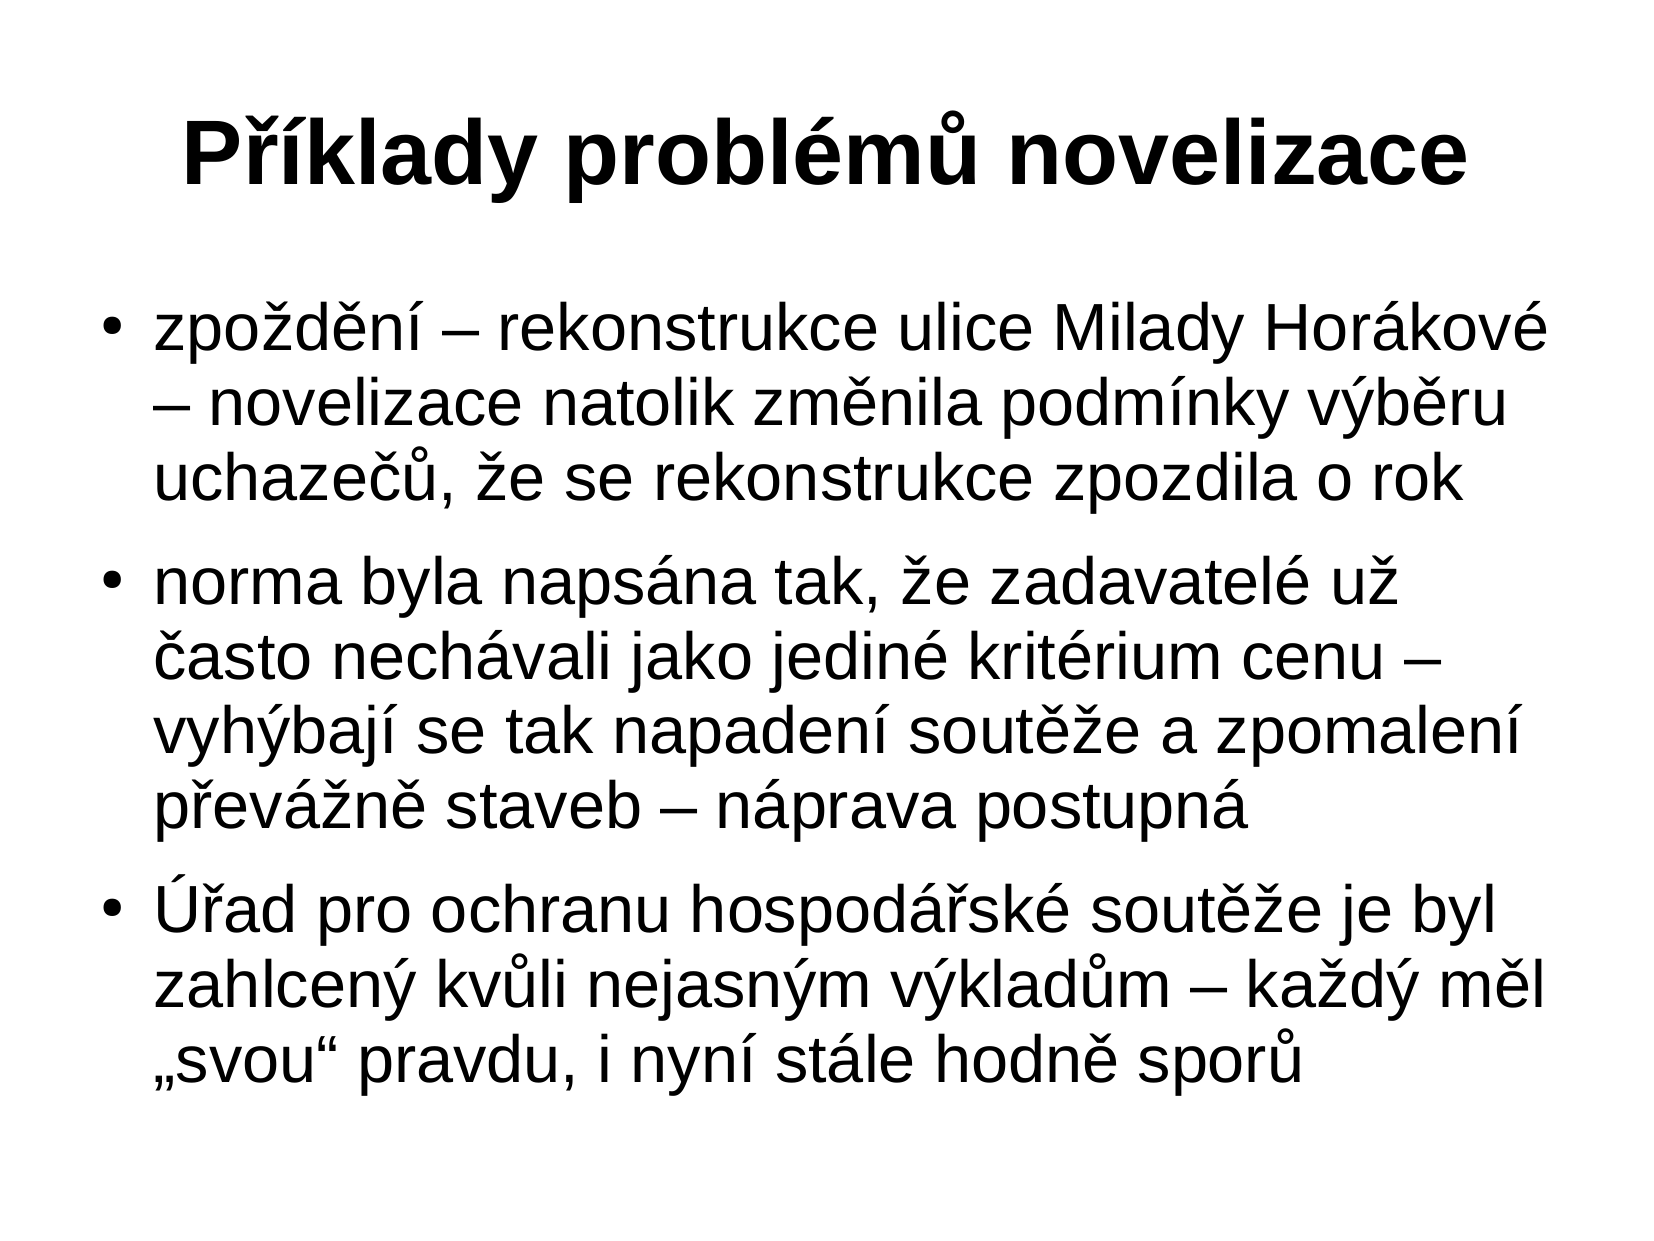

# Příklady problémů novelizace
zpoždění – rekonstrukce ulice Milady Horákové – novelizace natolik změnila podmínky výběru uchazečů, že se rekonstrukce zpozdila o rok
norma byla napsána tak, že zadavatelé už často nechávali jako jediné kritérium cenu – vyhýbají se tak napadení soutěže a zpomalení převážně staveb – náprava postupná
Úřad pro ochranu hospodářské soutěže je byl zahlcený kvůli nejasným výkladům – každý měl „svou“ pravdu, i nyní stále hodně sporů